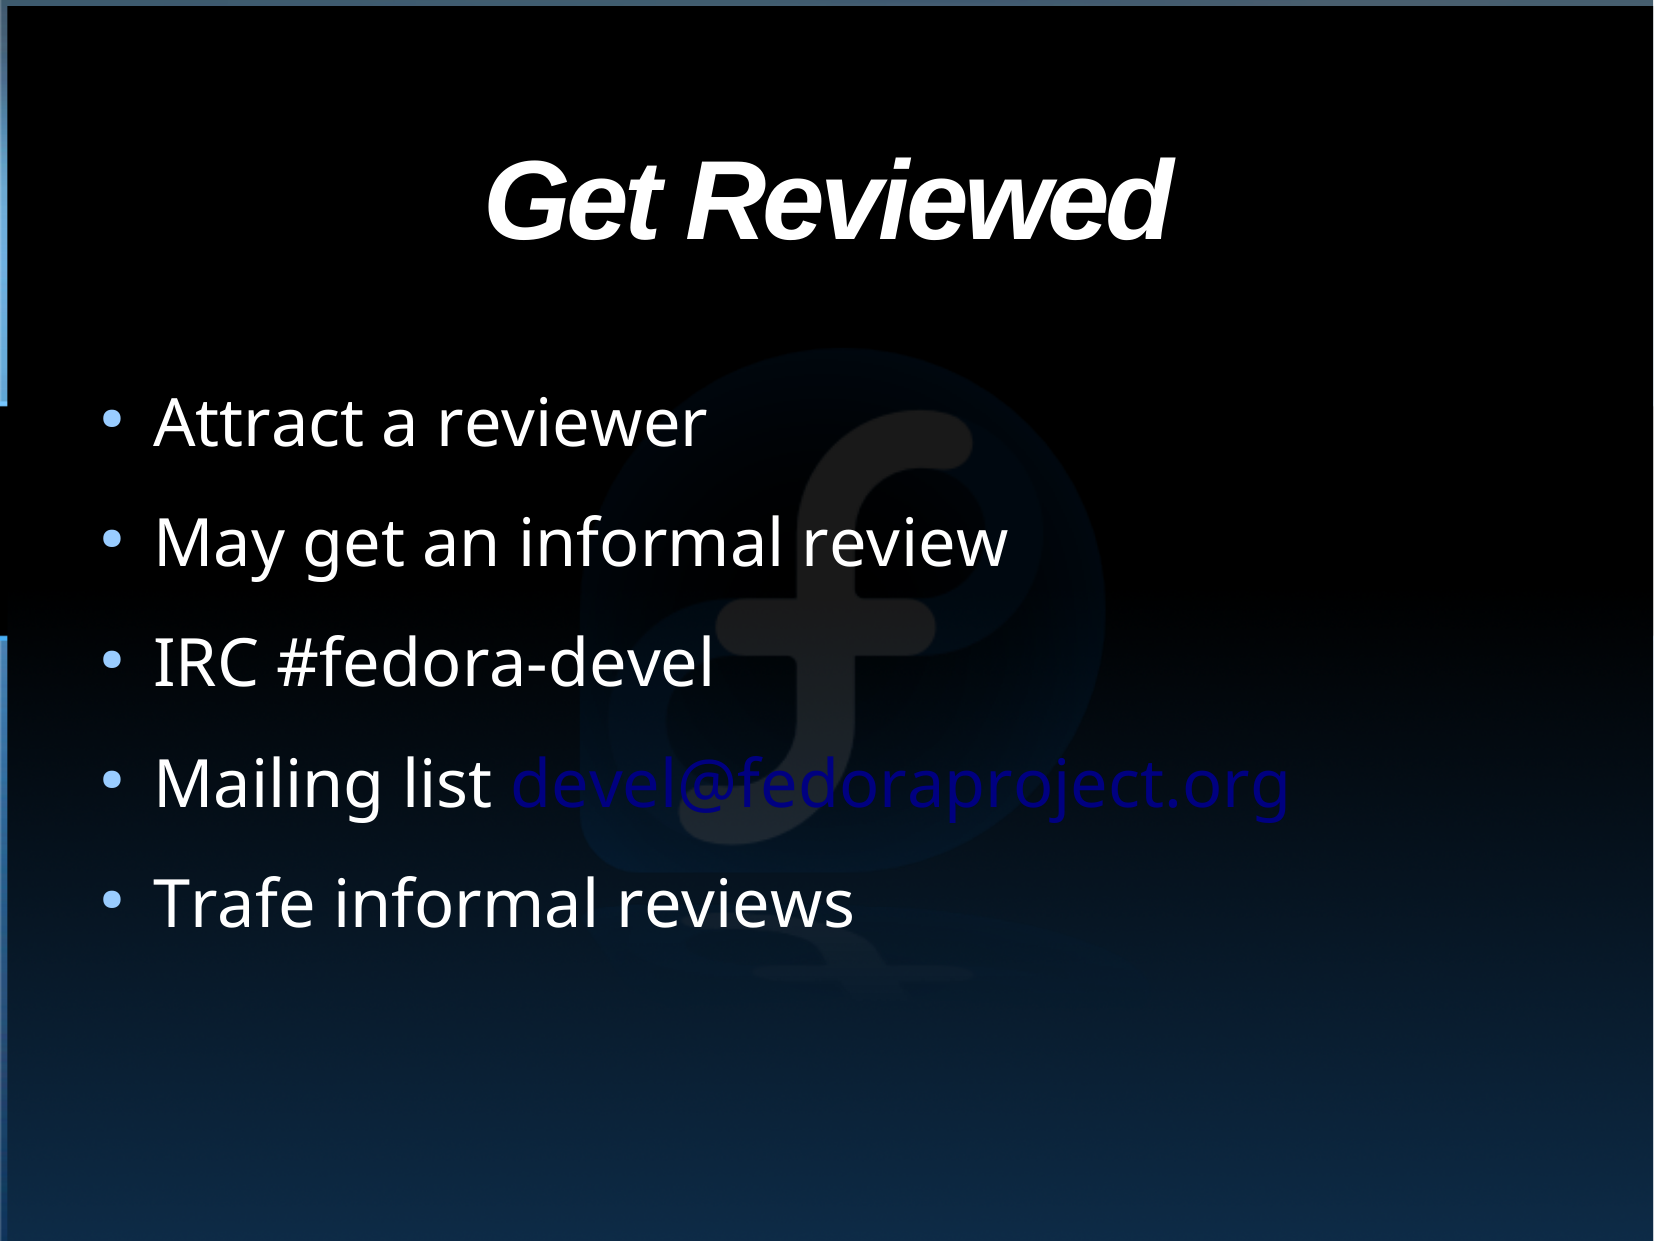

# Get Reviewed
Attract a reviewer
May get an informal review
IRC #fedora-devel
Mailing list devel@fedoraproject.org
Trafe informal reviews